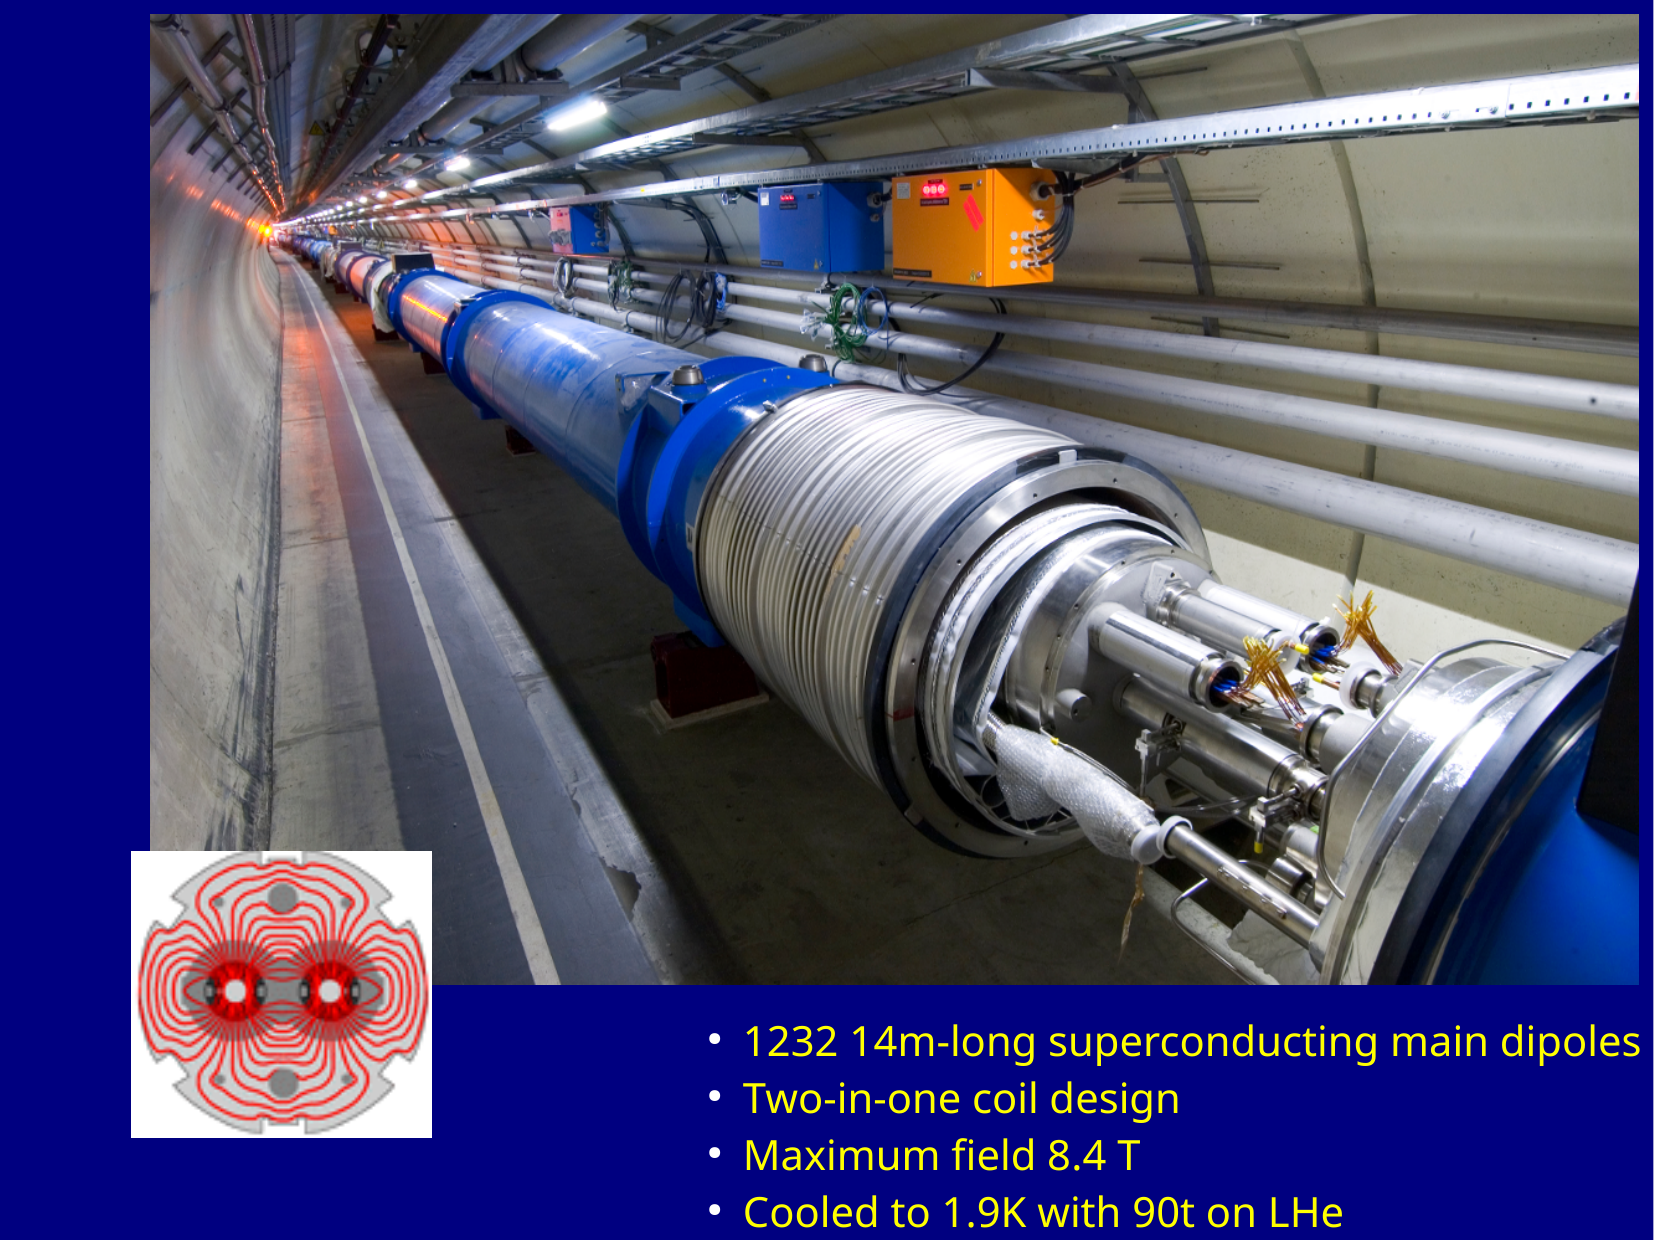

1232 14m-long superconducting main dipoles
Two-in-one coil design
Maximum field 8.4 T
Cooled to 1.9K with 90t on LHe